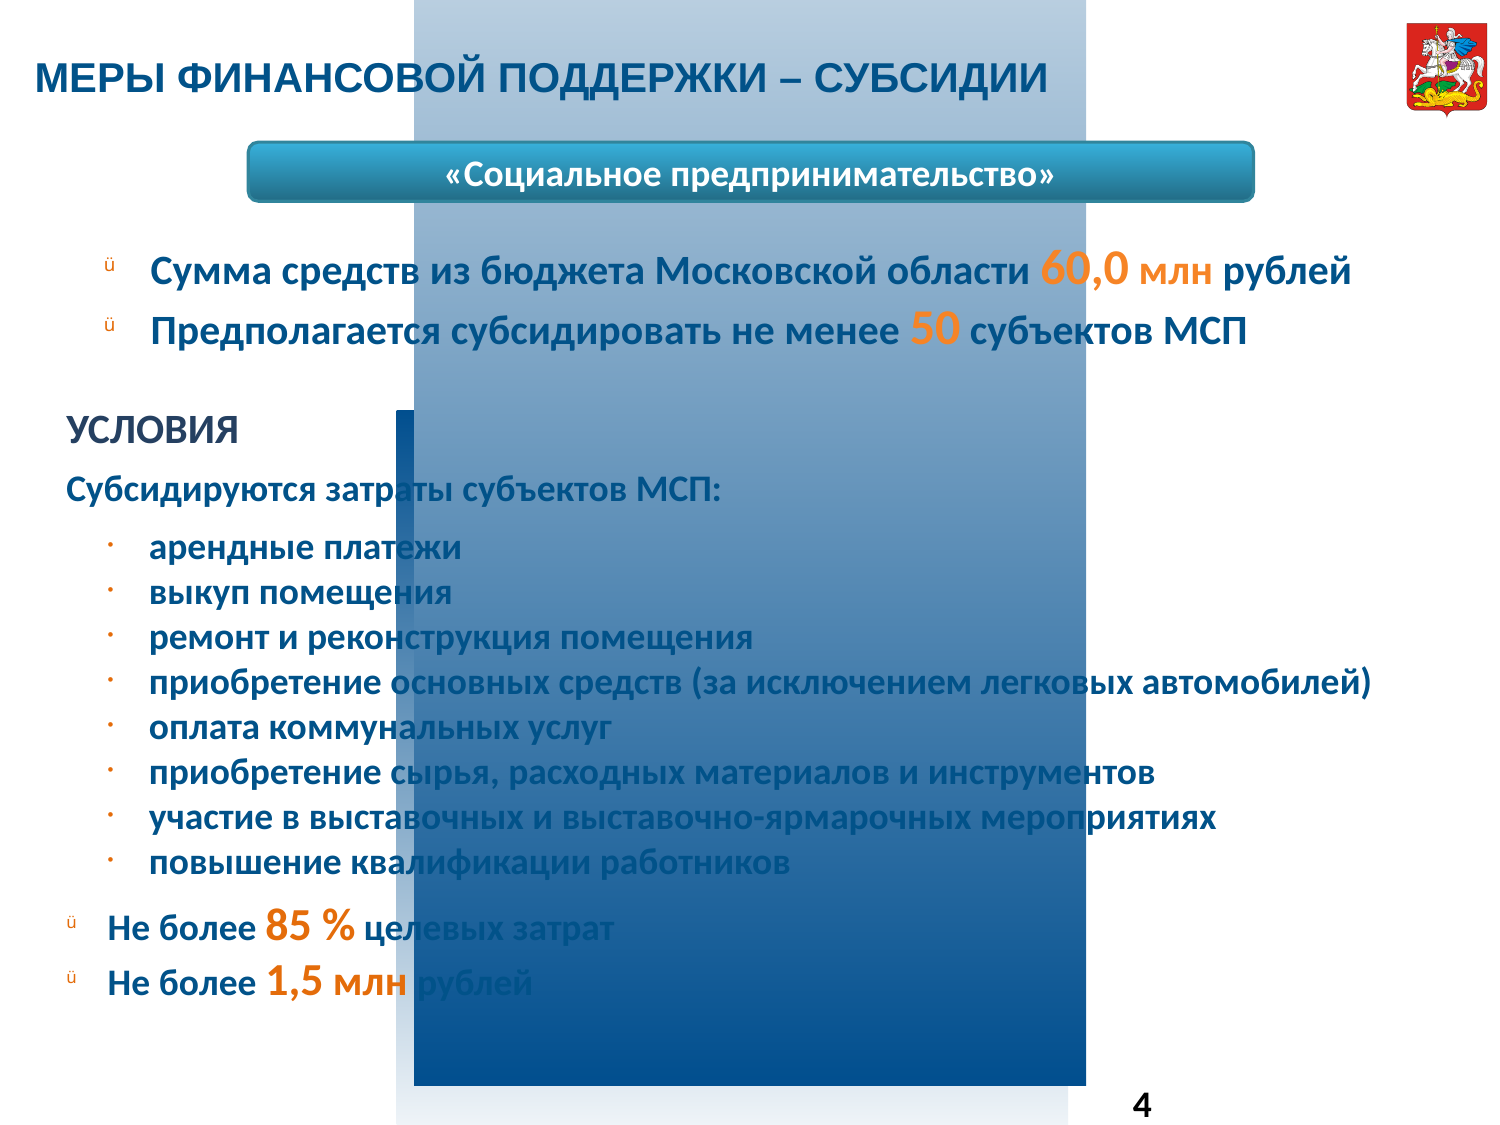

# МЕРЫ ФИНАНСОВОЙ ПОДДЕРЖКИ – СУБСИДИИ
«Социальное предпринимательство»
Сумма средств из бюджета Московской области 60,0 млн рублей
Предполагается субсидировать не менее 50 субъектов МСП
УСЛОВИЯ
Субсидируются затраты субъектов МСП:
арендные платежи
выкуп помещения
ремонт и реконструкция помещения
приобретение основных средств (за исключением легковых автомобилей)
оплата коммунальных услуг
приобретение сырья, расходных материалов и инструментов
участие в выставочных и выставочно-ярмарочных мероприятиях
повышение квалификации работников
Не более 85 % целевых затрат
Не более 1,5 млн рублей